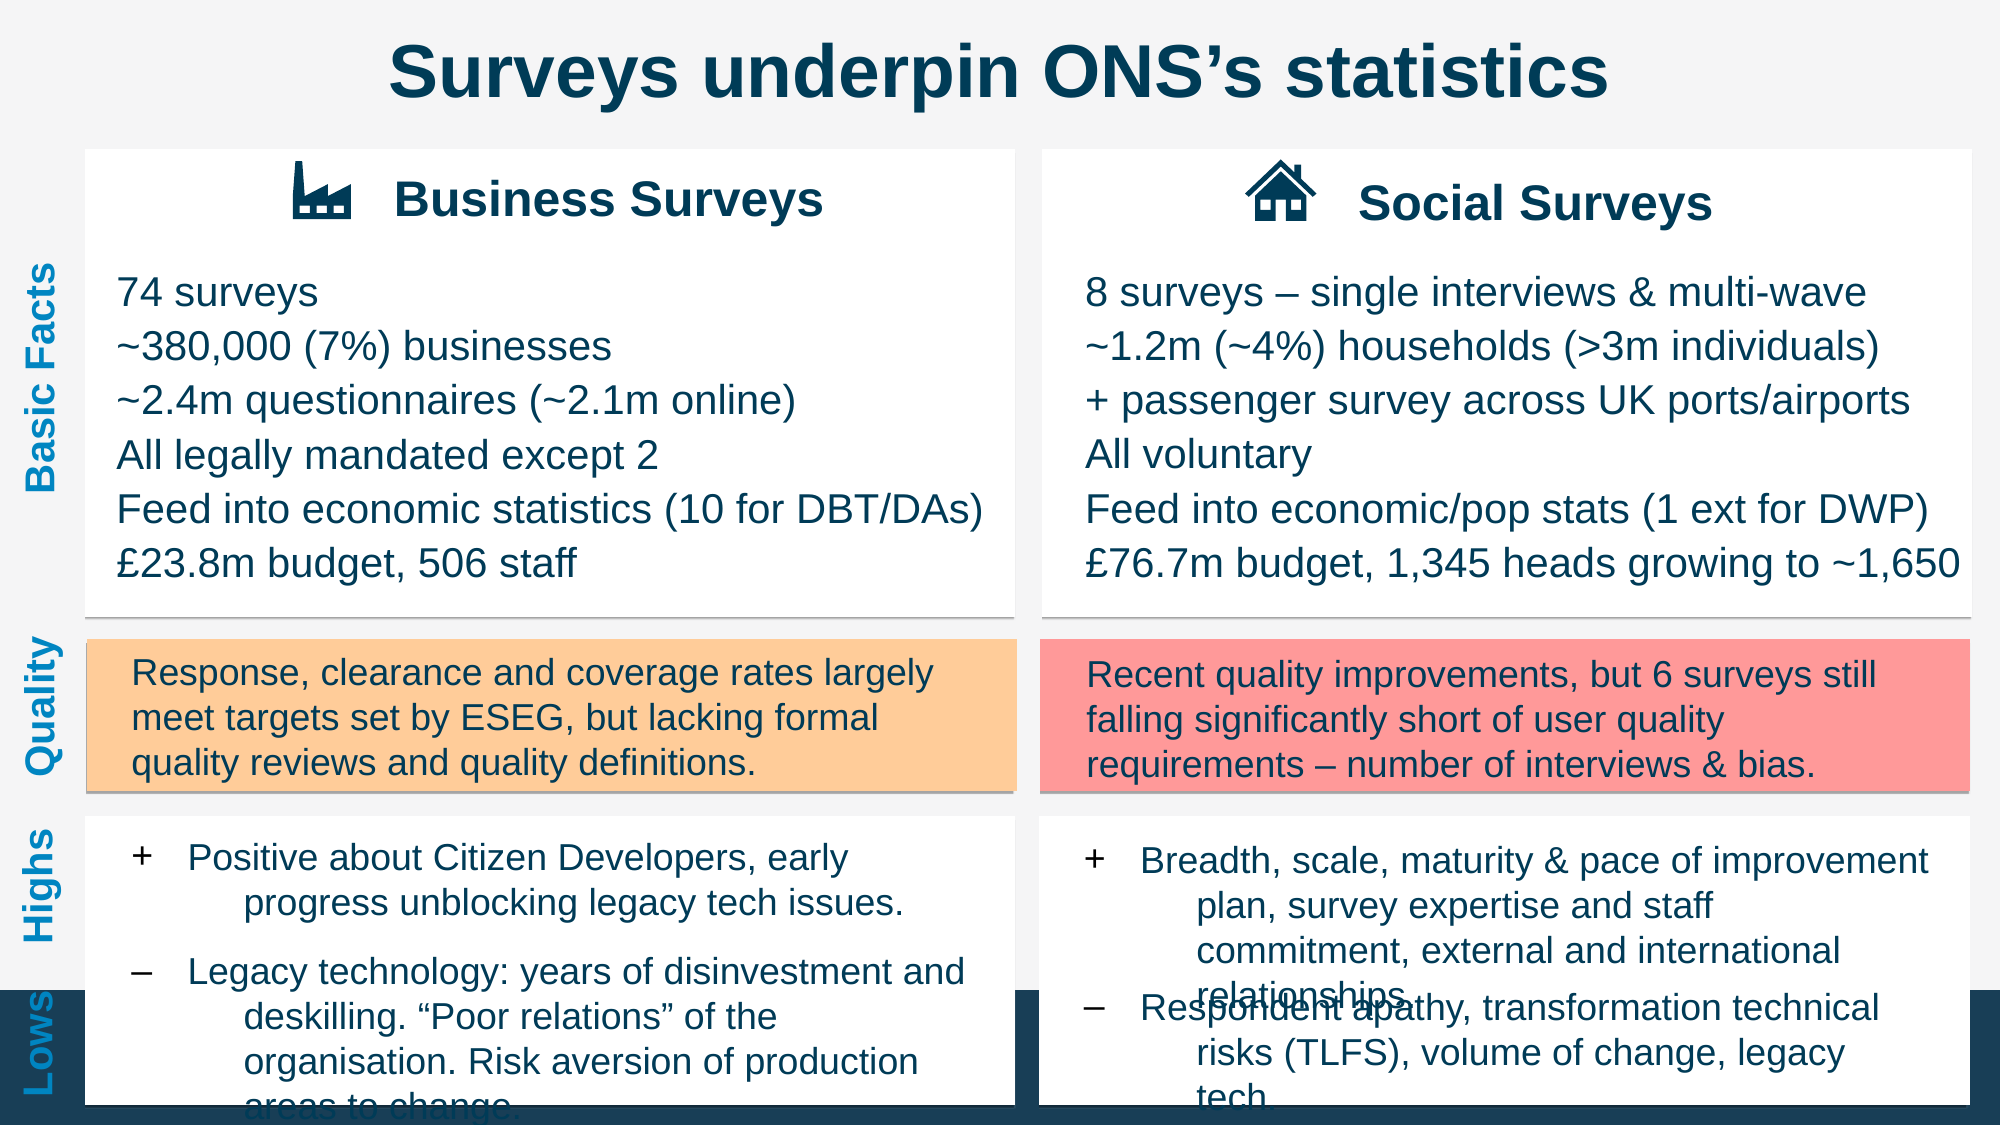

# Surveys underpin ONS’s statistics
Business Surveys
Social Surveys
74 surveys
~380,000 (7%) businesses
~2.4m questionnaires (~2.1m online)
All legally mandated except 2
Feed into economic statistics (10 for DBT/DAs)
£23.8m budget, 506 staff
8 surveys – single interviews & multi-wave
~1.2m (~4%) households (>3m individuals)
+ passenger survey across UK ports/airports
All voluntary
Feed into economic/pop stats (1 ext for DWP)
£76.7m budget, 1,345 heads growing to ~1,650
Basic Facts
Response, clearance and coverage rates largely meet targets set by ESEG, but lacking formal quality reviews and quality definitions.
Recent quality improvements, but 6 surveys still falling significantly short of user quality requirements – number of interviews & bias.
Quality
Risk aversion of production areas to change.
Risk aversion of production areas to change.
Positive about Citizen Developers, early progress unblocking legacy tech issues.
Breadth, scale, maturity & pace of improvement plan, survey expertise and staff commitment, external and international relationships.
Lows Highs
Legacy technology: years of disinvestment and deskilling. “Poor relations” of the organisation. Risk aversion of production areas to change.
Respondent apathy, transformation technical risks (TLFS), volume of change, legacy tech.